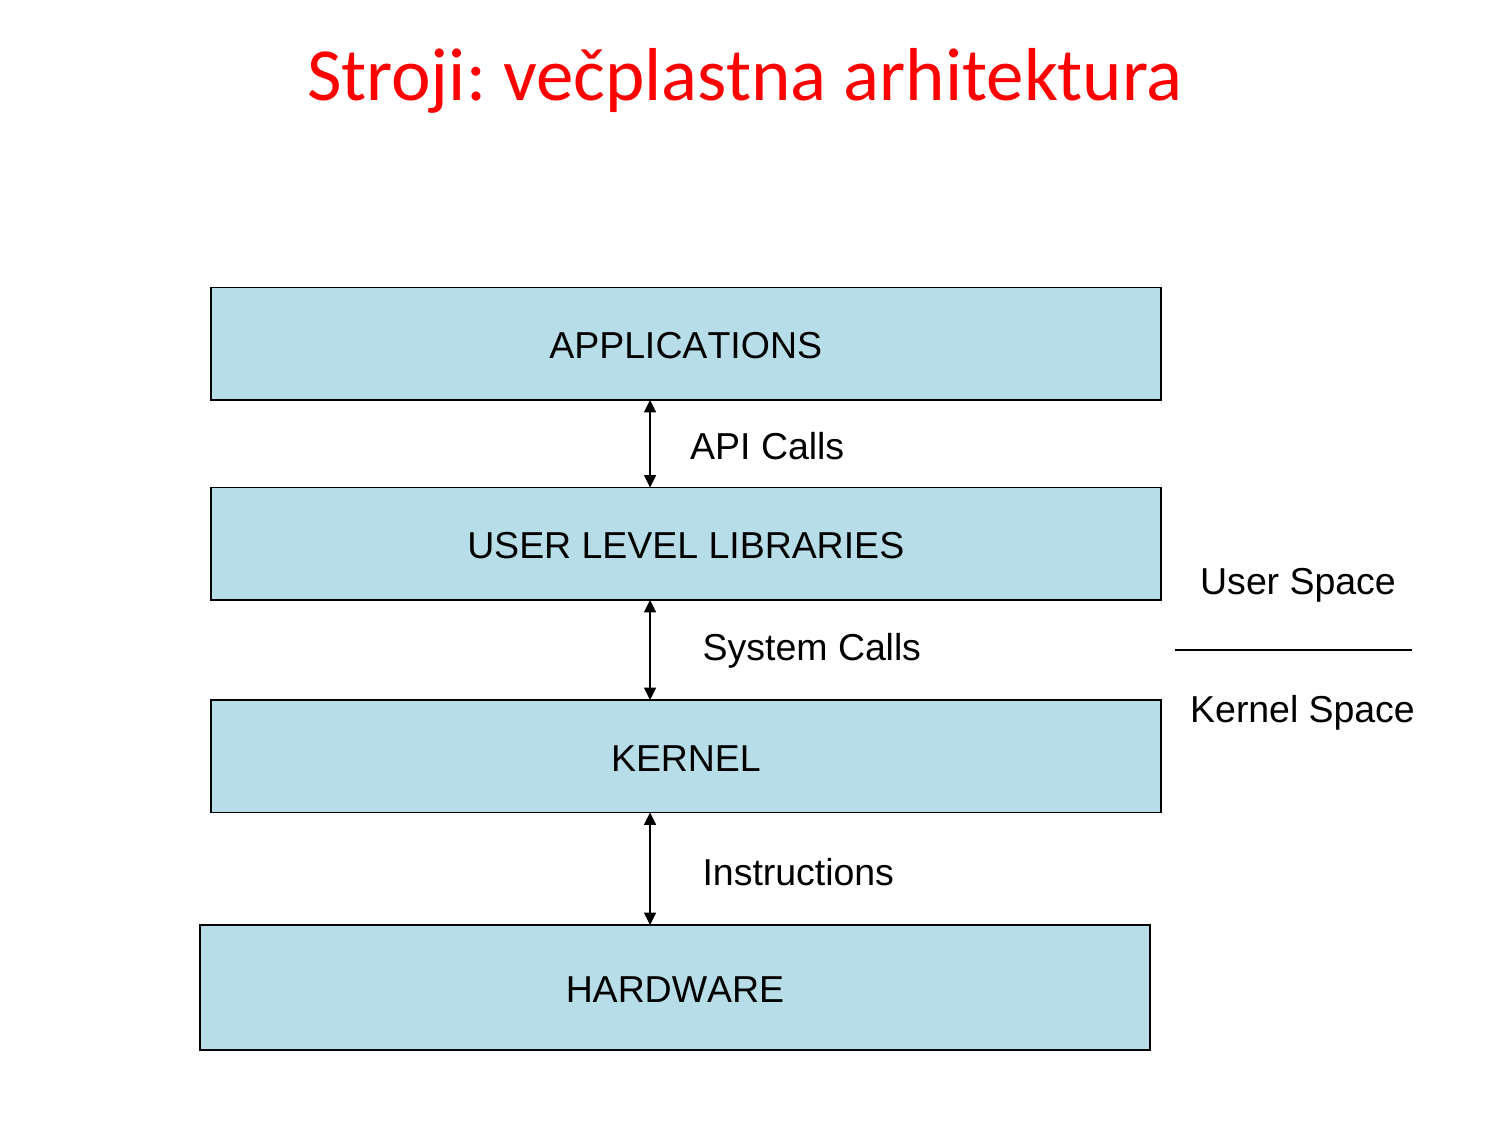

# Stroji: večplastna arhitektura
APPLICATIONS
API Calls
USER LEVEL LIBRARIES
User Space
System Calls
Kernel Space
KERNEL
Instructions
HARDWARE